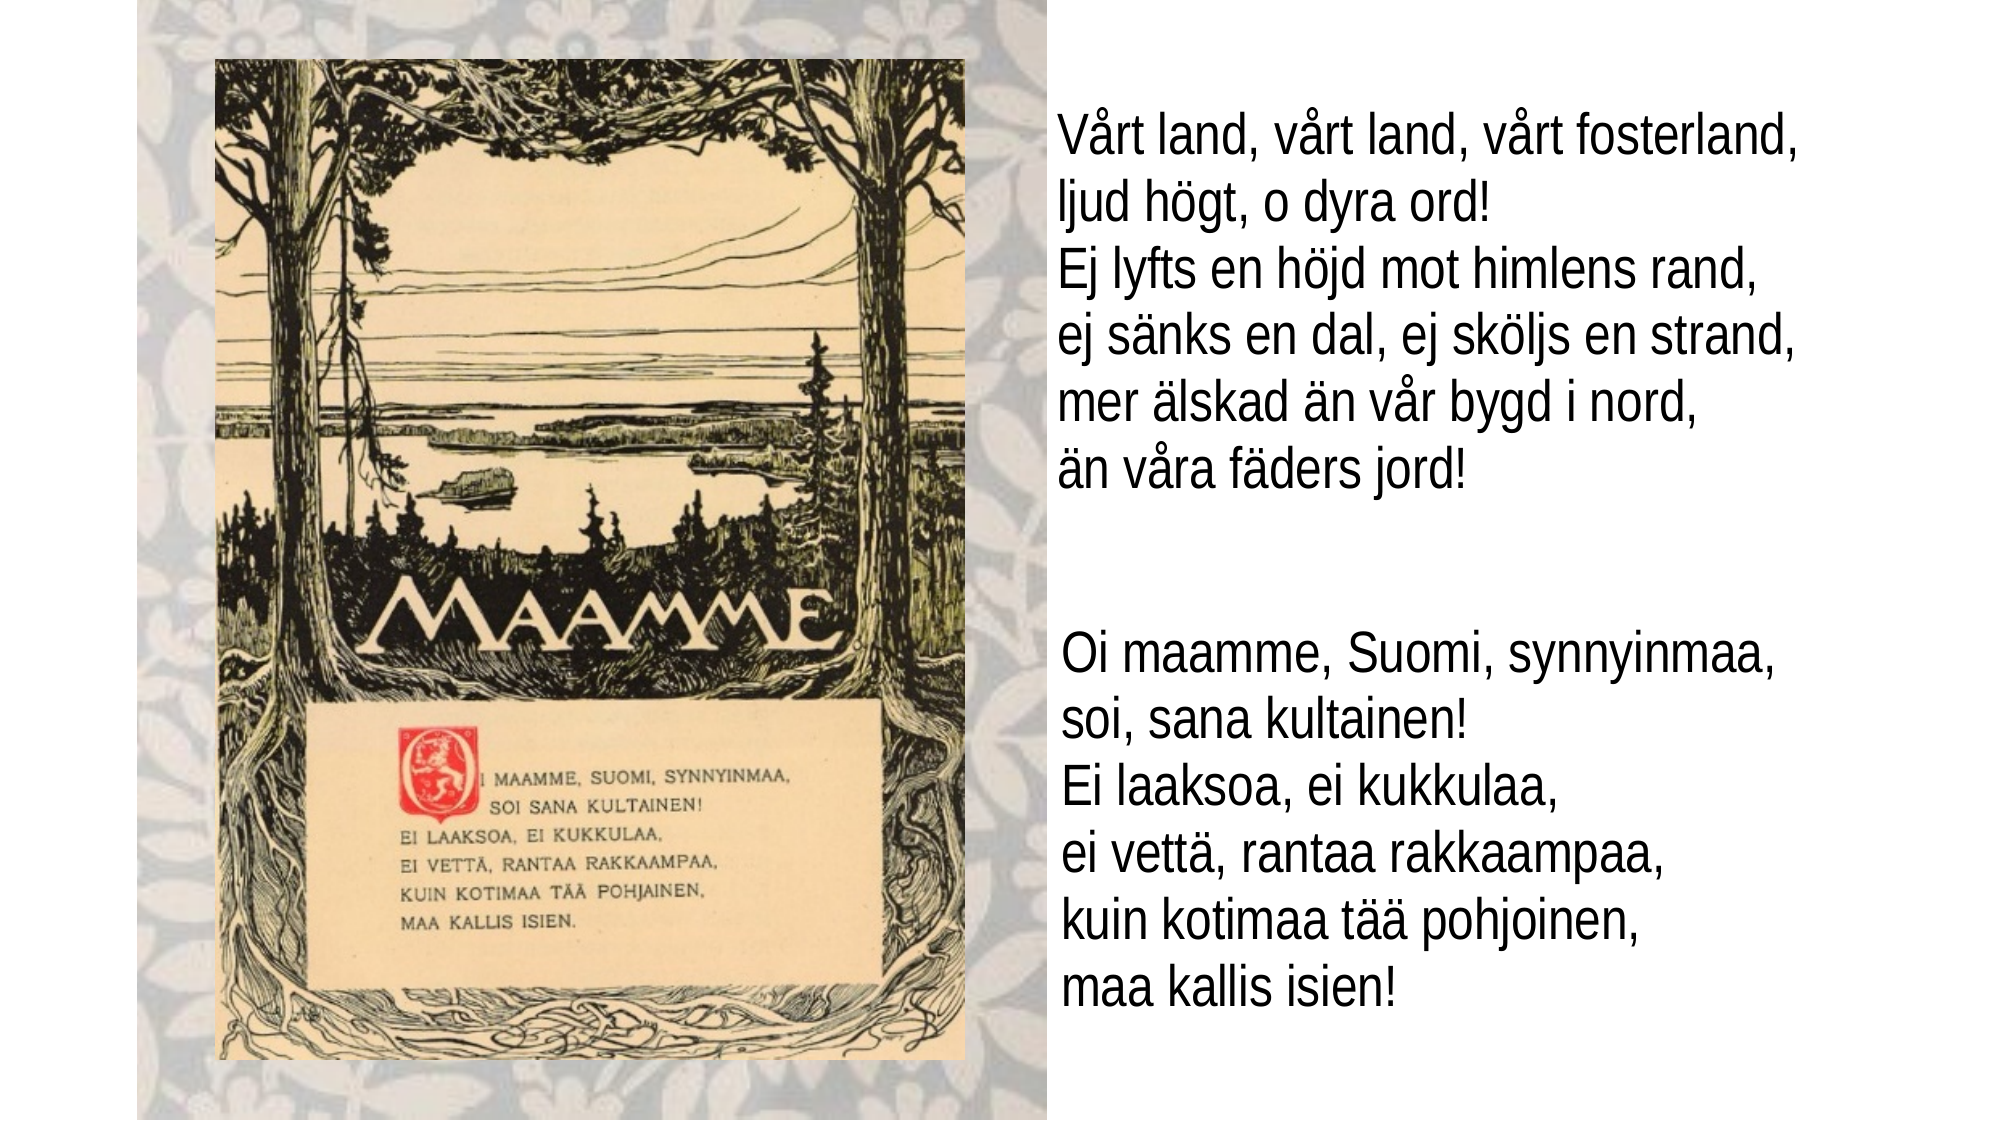

#
Vårt land, vårt land, vårt fosterland,
ljud högt, o dyra ord!
Ej lyfts en höjd mot himlens rand,
ej sänks en dal, ej sköljs en strand,
mer älskad än vår bygd i nord,
än våra fäders jord!
Oi maamme, Suomi, synnyinmaa,
soi, sana kultainen!
Ei laaksoa, ei kukkulaa,
ei vettä, rantaa rakkaampaa,
kuin kotimaa tää pohjoinen,
maa kallis isien!